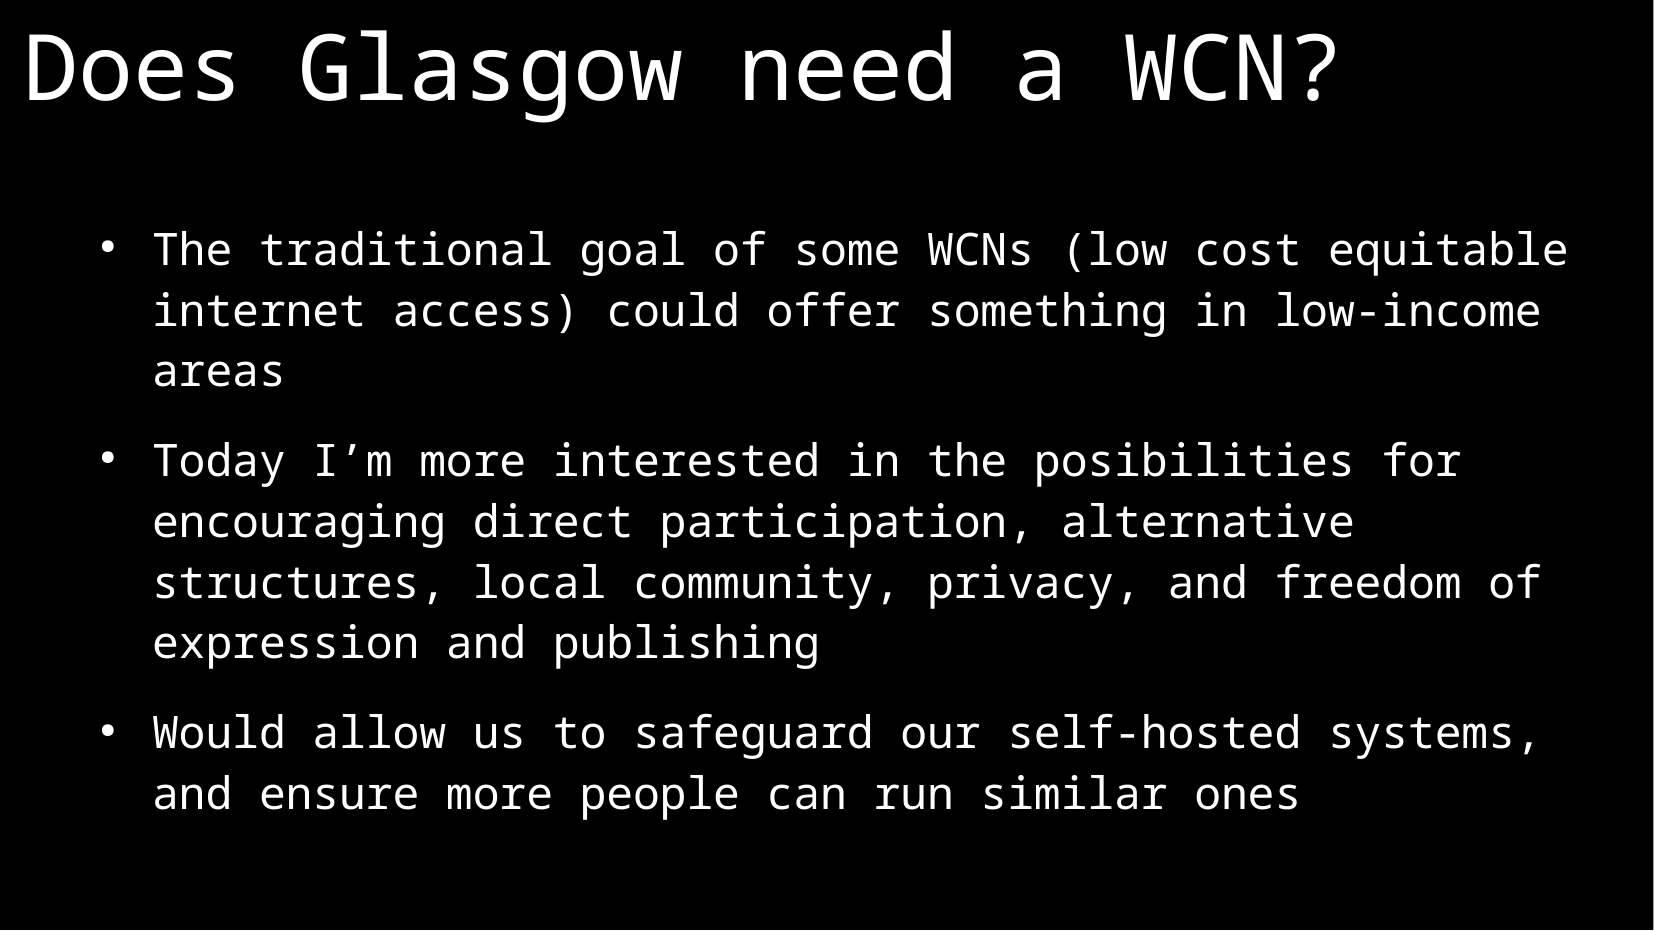

# Does Glasgow need a WCN?
The traditional goal of some WCNs (low cost equitable internet access) could offer something in low-income areas
Today I’m more interested in the posibilities for encouraging direct participation, alternative structures, local community, privacy, and freedom of expression and publishing
Would allow us to safeguard our self-hosted systems, and ensure more people can run similar ones
13